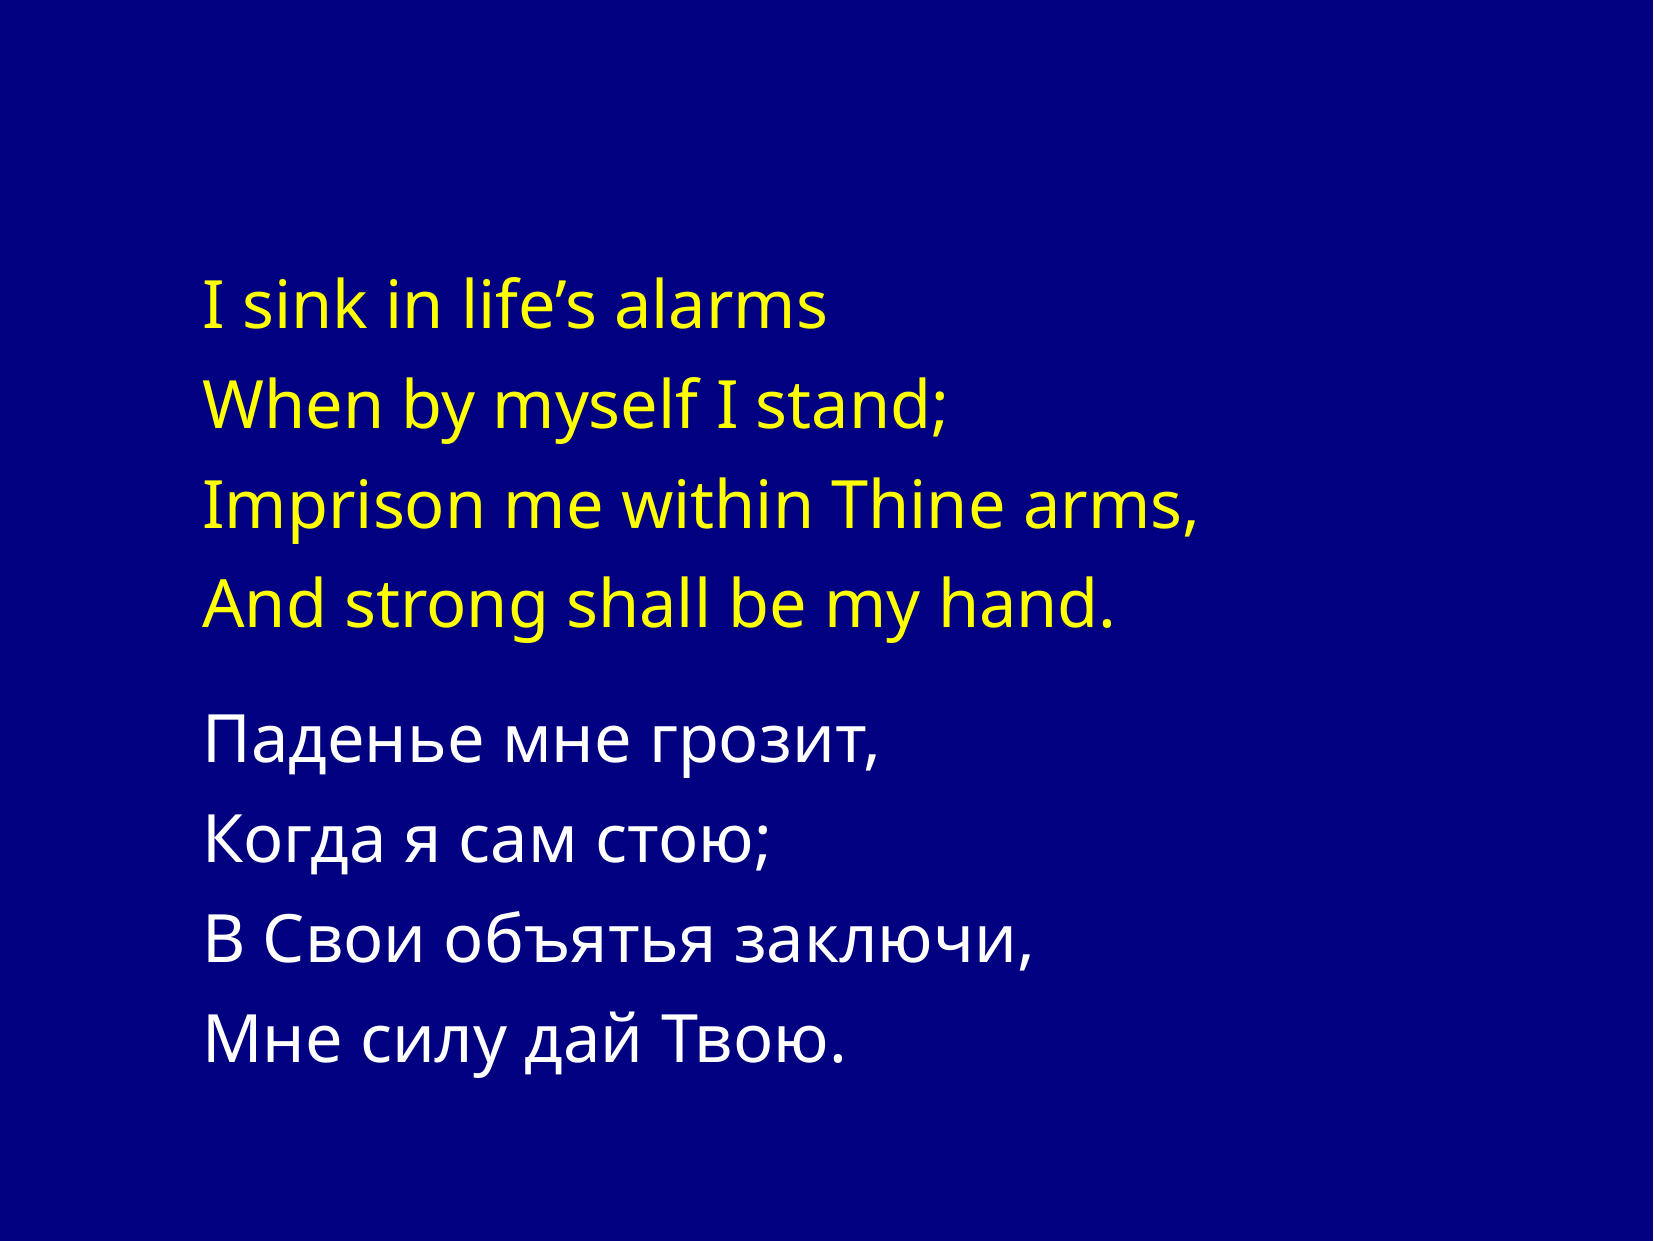

I sink in life’s alarms
	When by myself I stand;
	Imprison me within Thine arms,
	And strong shall be my hand.
	Паденье мне грозит,
	Когда я сам стою;
	В Свои объятья заключи,
	Мне силу дай Твою.